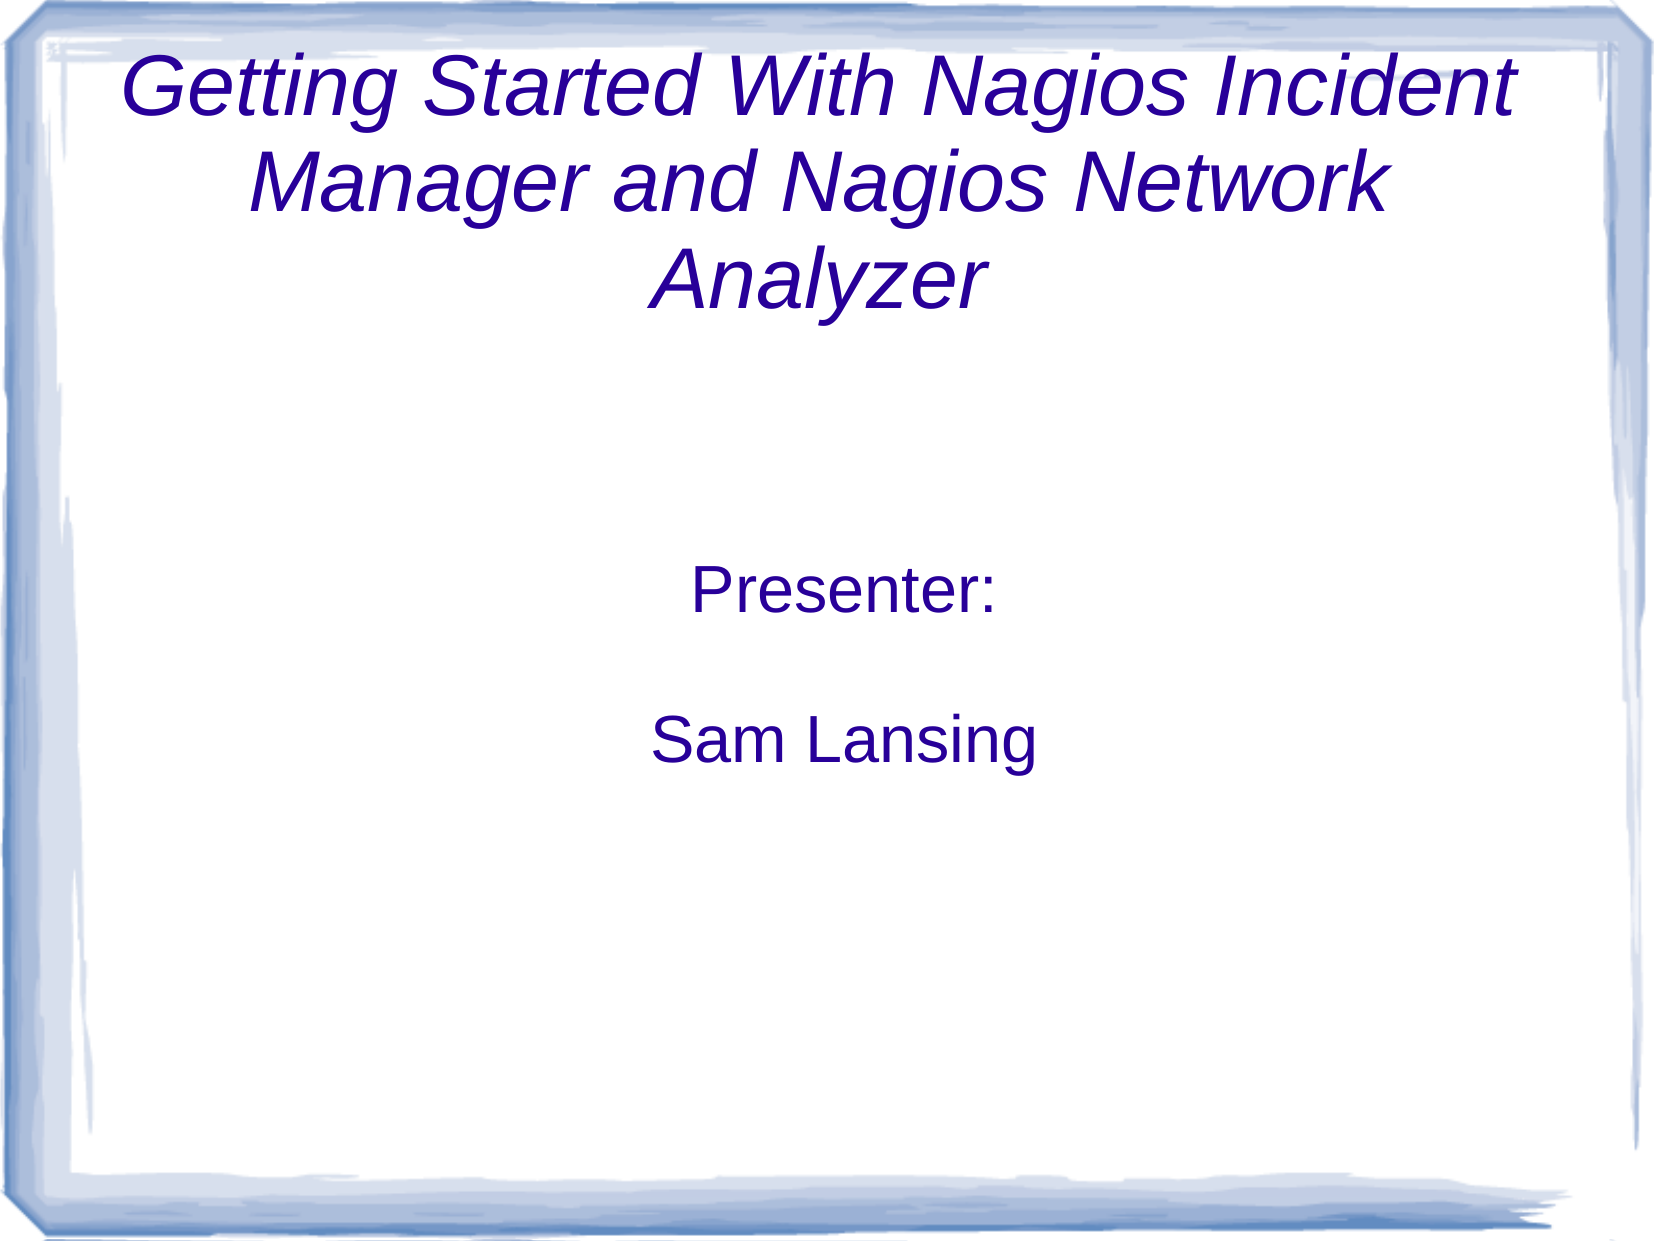

# Getting Started With Nagios Incident Manager and Nagios Network Analyzer
Presenter:
Sam Lansing